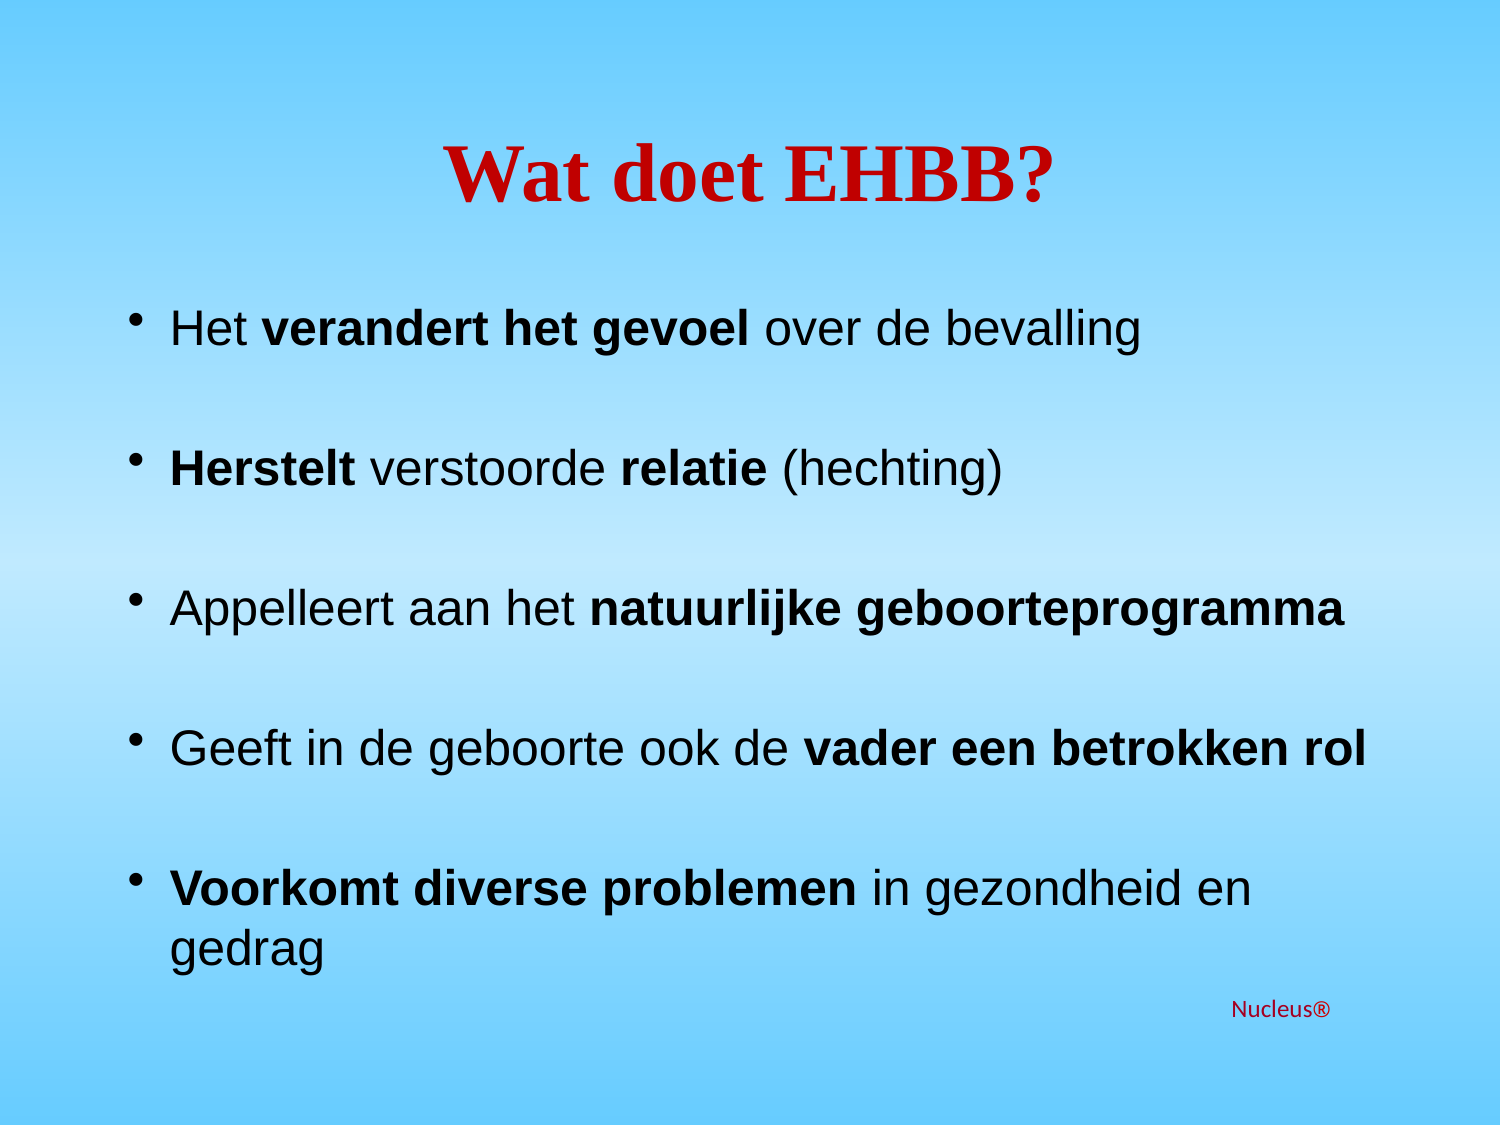

# Wat doet EHBB?
Het verandert het gevoel over de bevalling
Herstelt verstoorde relatie (hechting)
Appelleert aan het natuurlijke geboorteprogramma
Geeft in de geboorte ook de vader een betrokken rol
Voorkomt diverse problemen in gezondheid en gedrag
Nucleus®